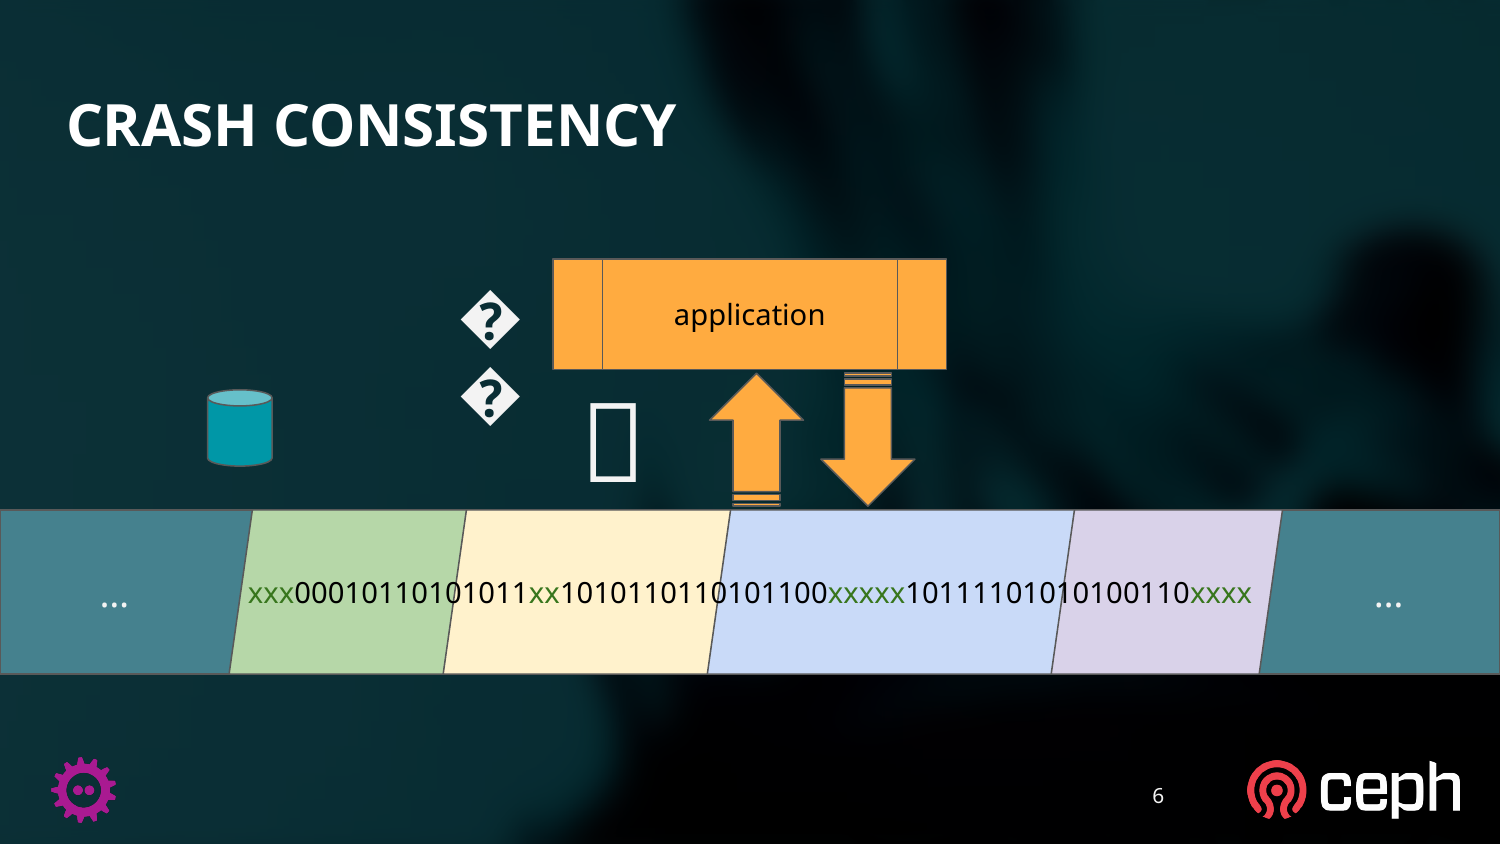

# CRASH CONSISTENCY
application
😎
🌟
✅
xxx00010110101011xx1010110110101100xxxxx10111101010100110xxxx
…
…